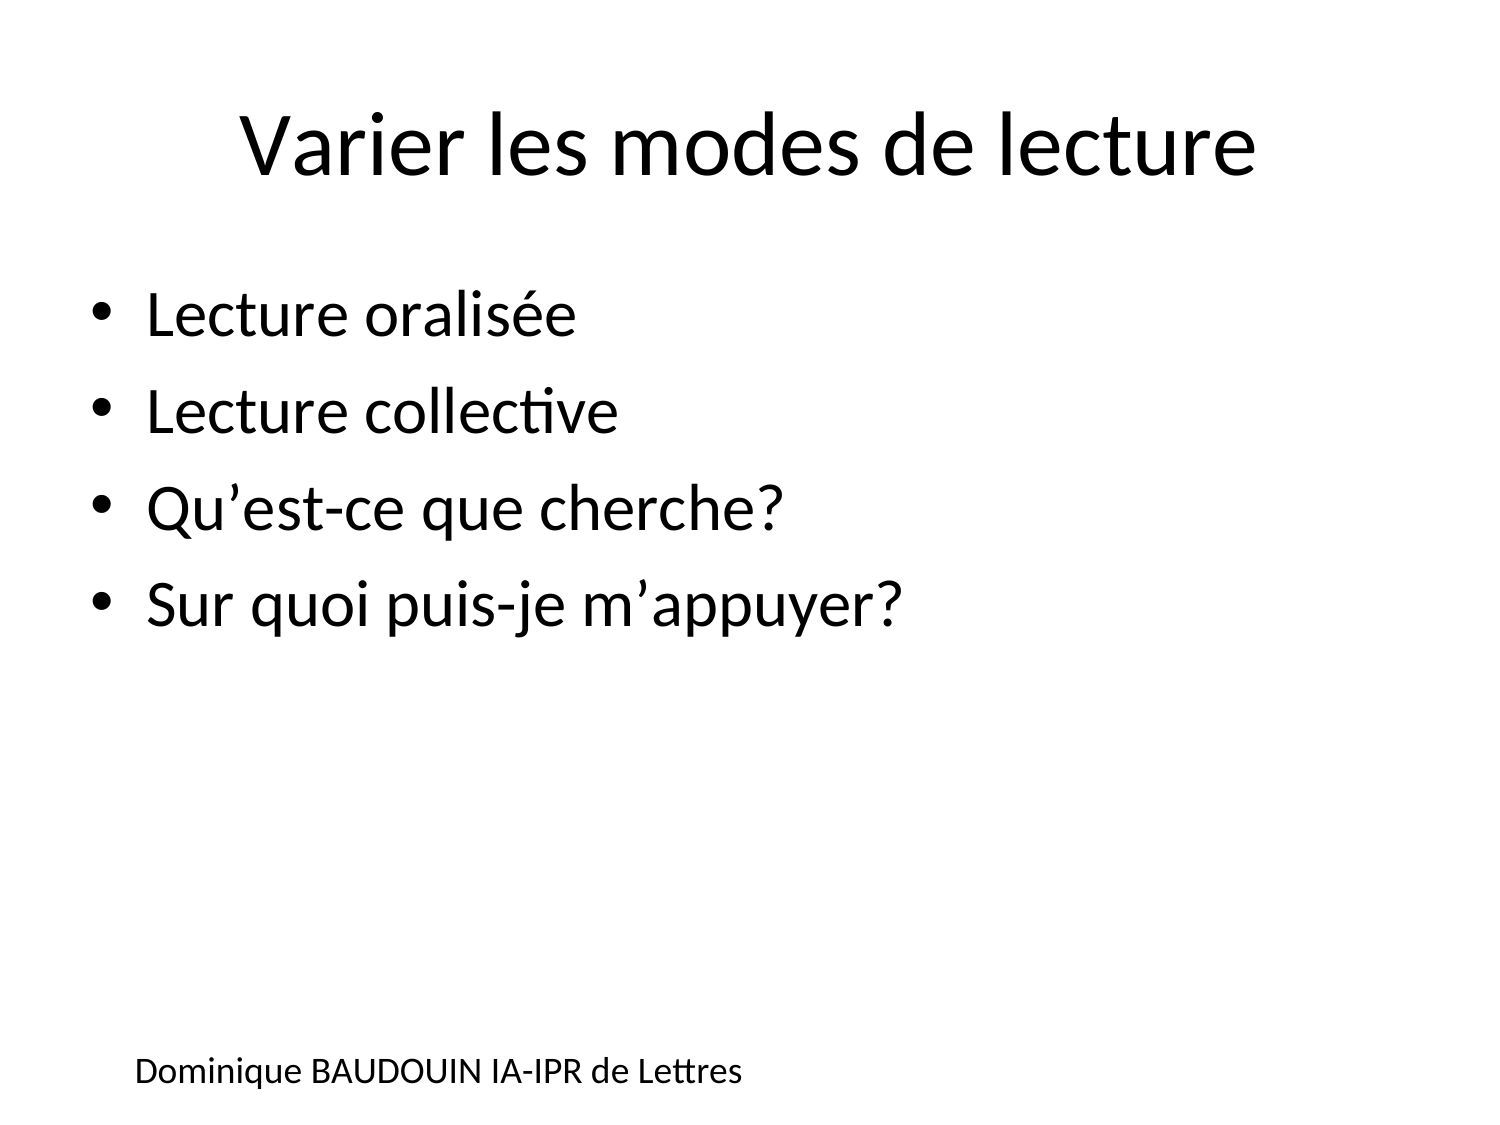

# Varier les modes de lecture
Lecture oralisée
Lecture collective
Qu’est-ce que cherche?
Sur quoi puis-je m’appuyer?
Dominique BAUDOUIN IA-IPR de Lettres